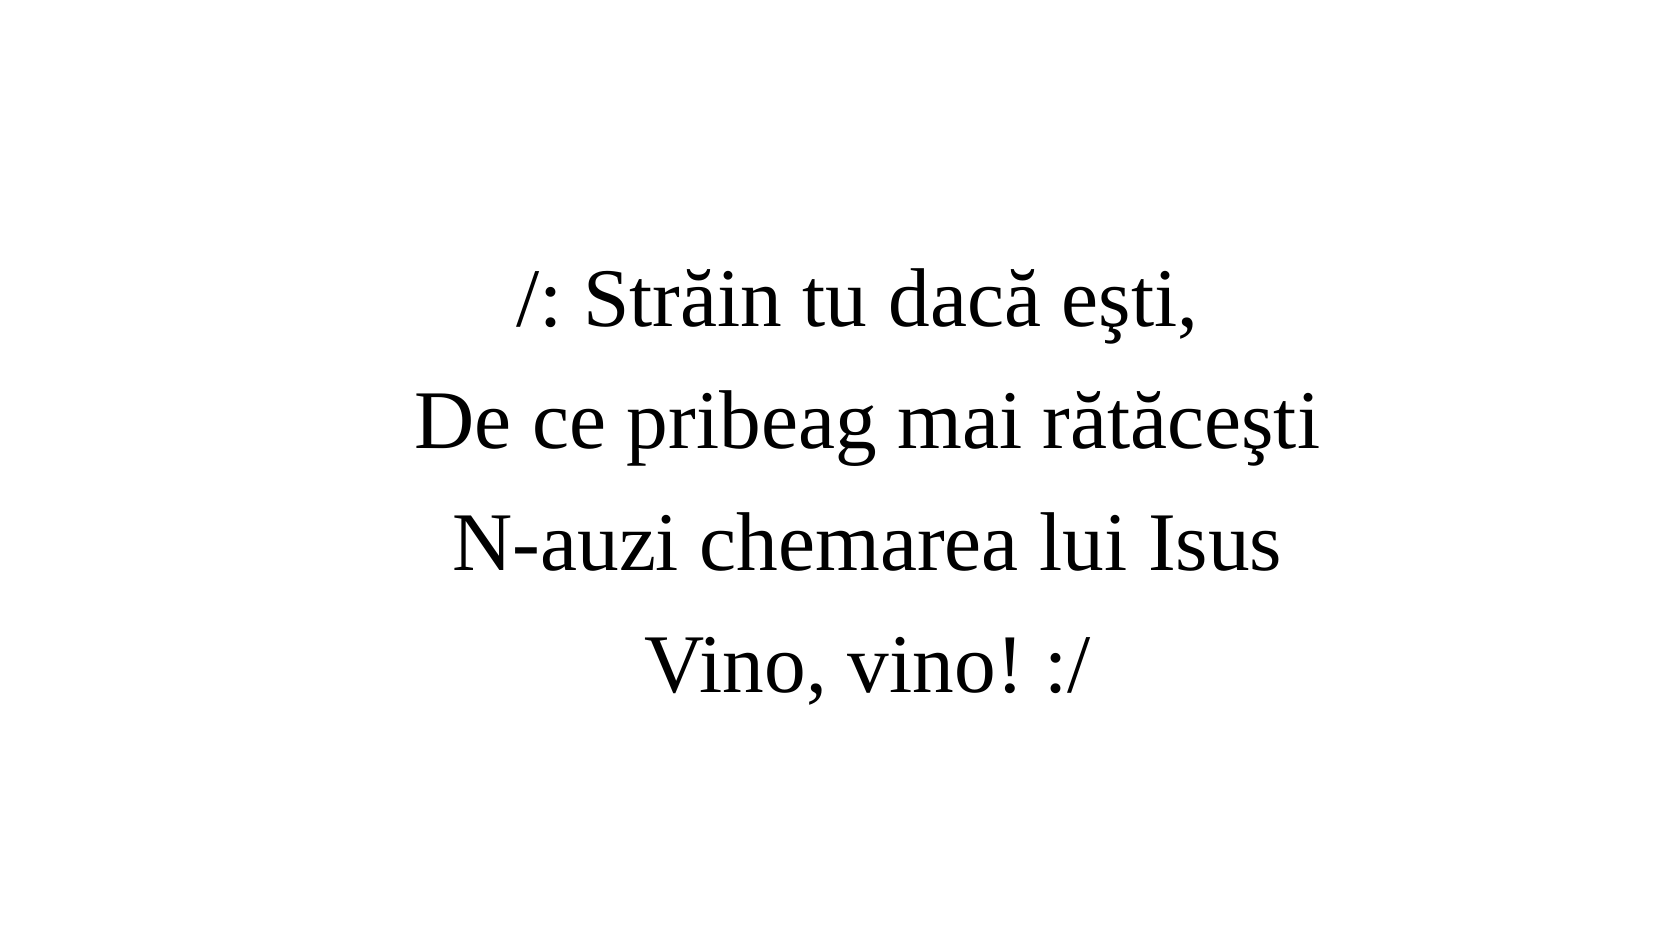

# /: Străin tu dacă eşti,
De ce pribeag mai rătăceşti
N-auzi chemarea lui Isus
Vino, vino! :/